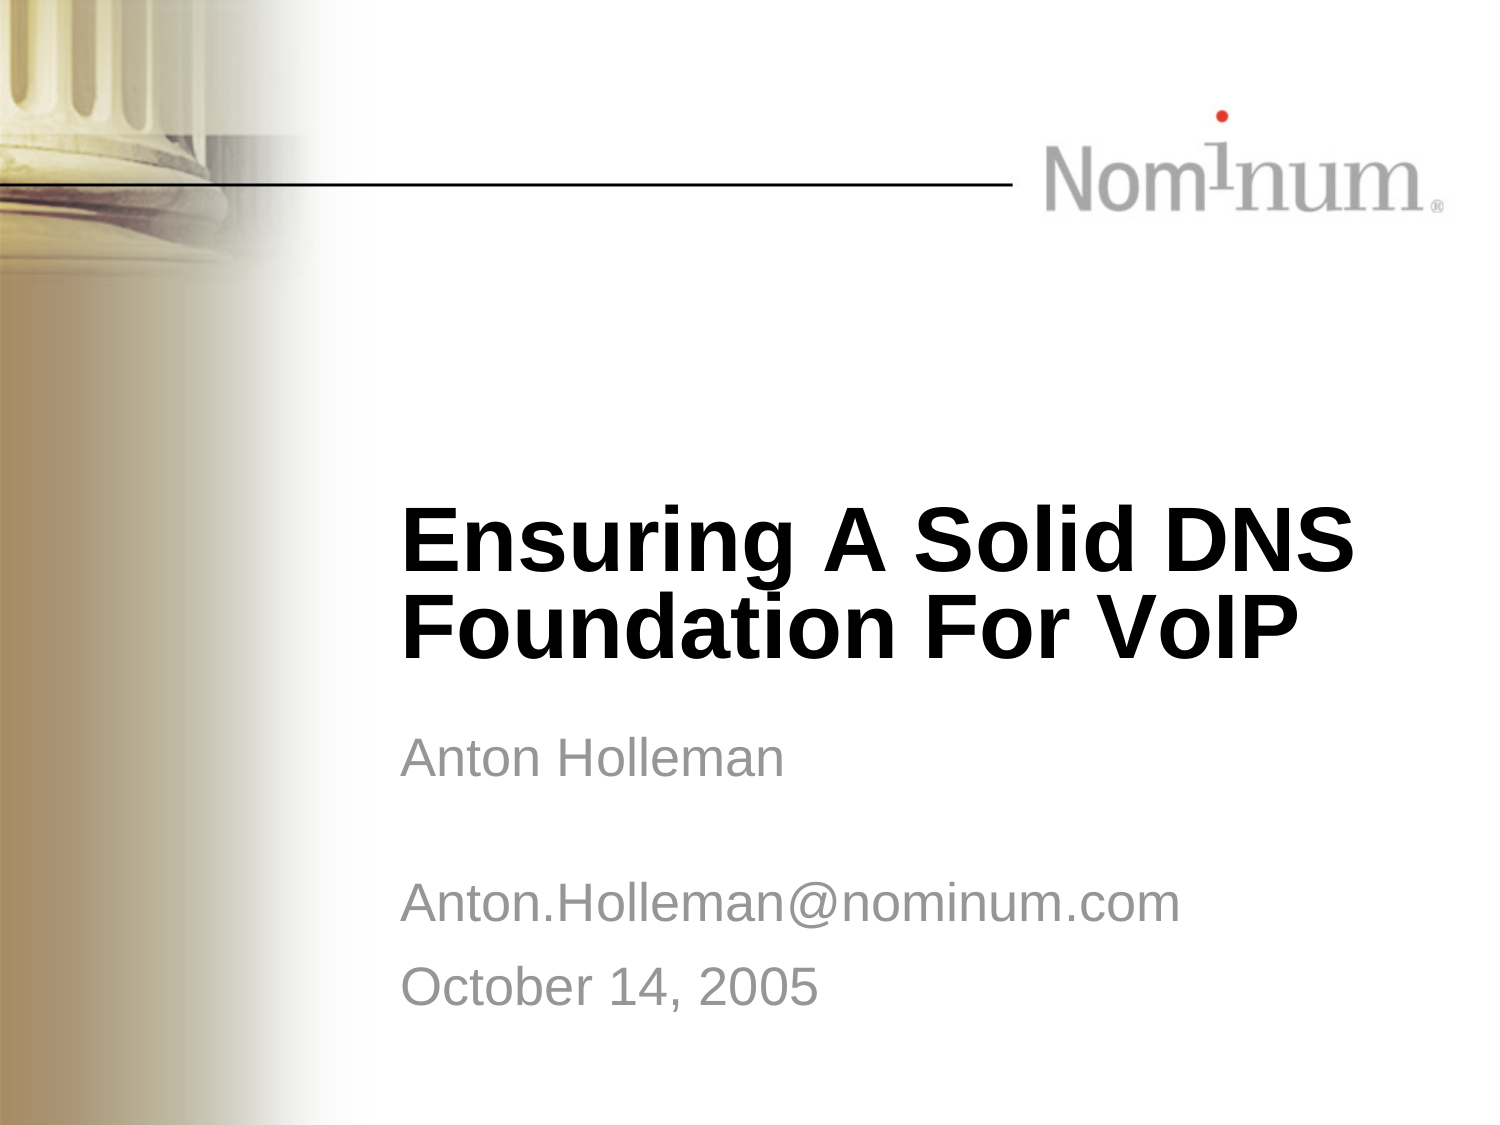

# Ensuring A Solid DNS Foundation For VoIP
Anton Holleman
Anton.Holleman@nominum.com
October 14, 2005